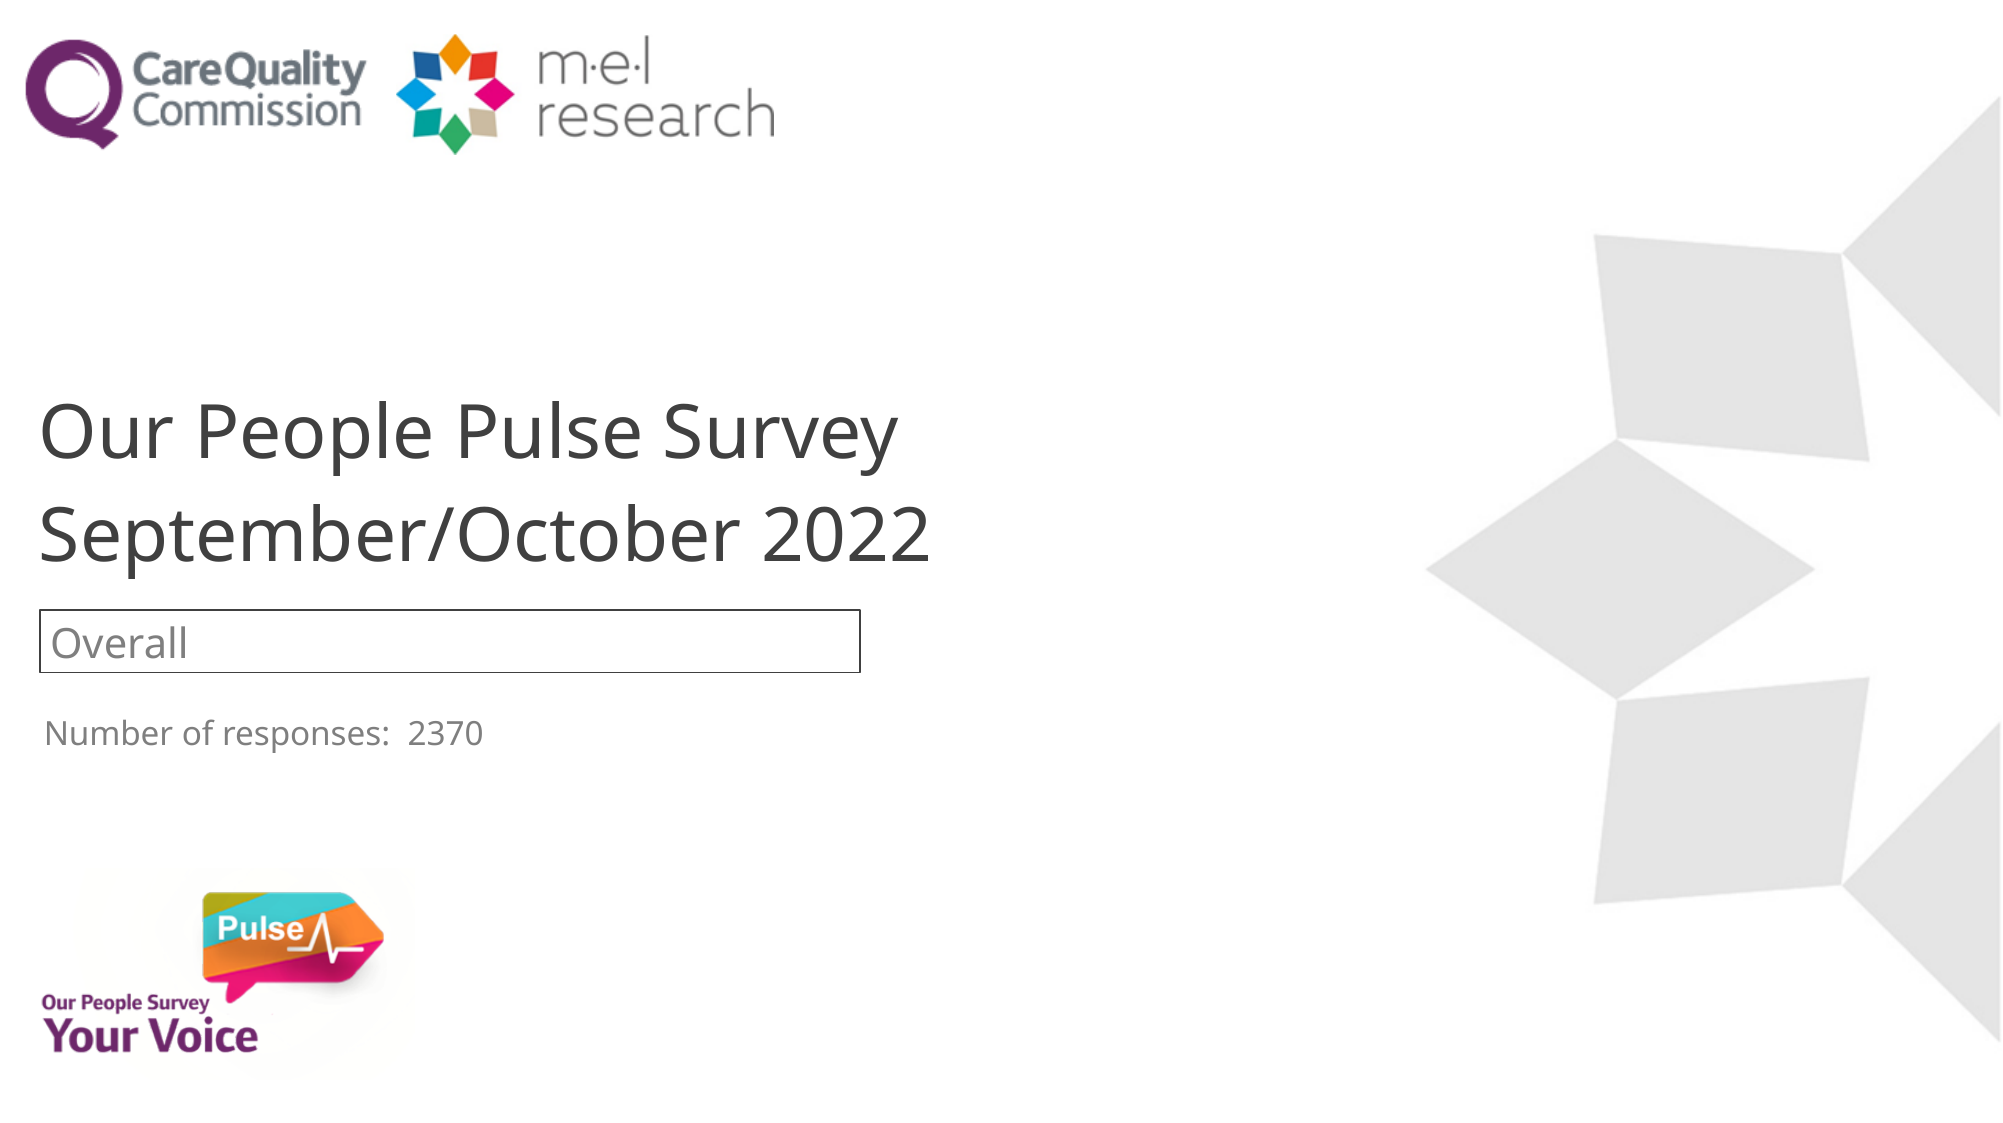

# Our People Pulse Survey September/October 2022
Overall
Number of responses: 2370